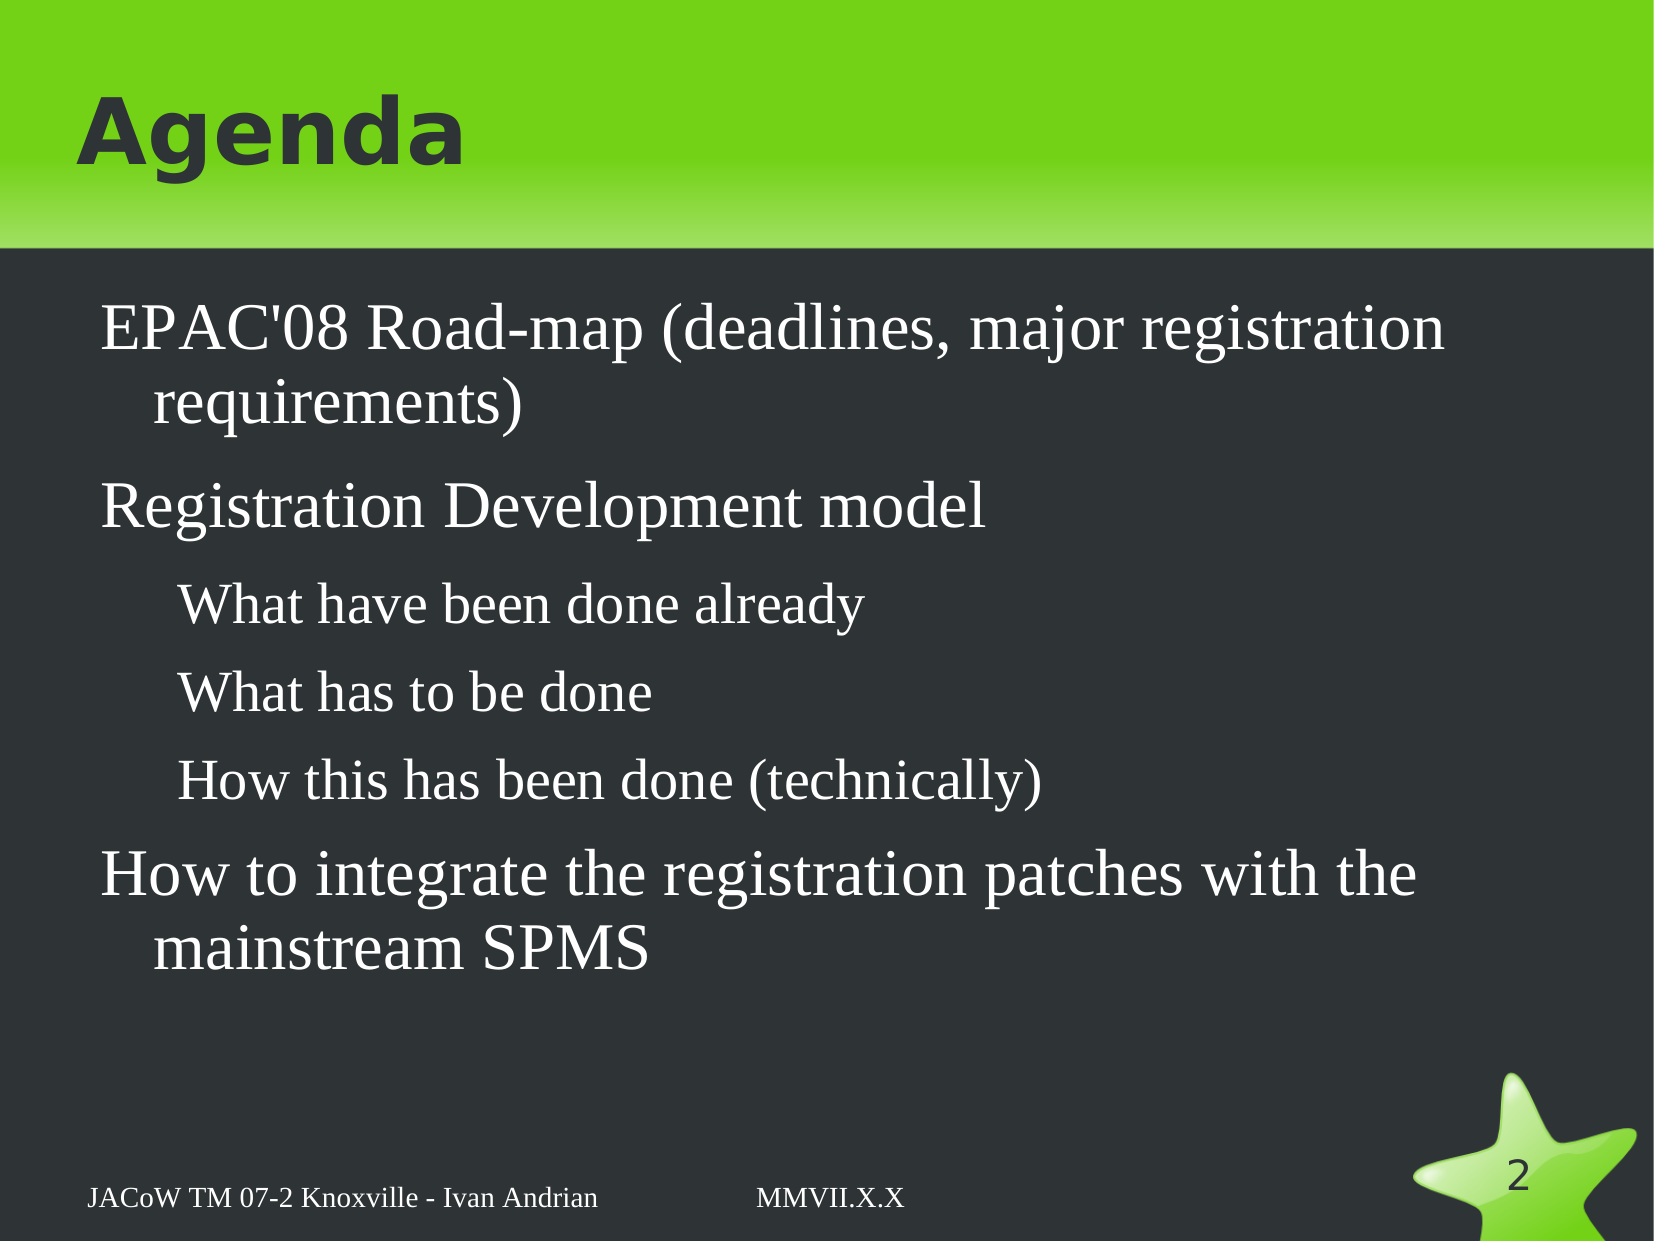

# Agenda
EPAC'08 Road-map (deadlines, major registration requirements)
Registration Development model
What have been done already
What has to be done
How this has been done (technically)
How to integrate the registration patches with the mainstream SPMS
2
MMVII.X.X
JACoW TM 07-2 Knoxville - Ivan Andrian